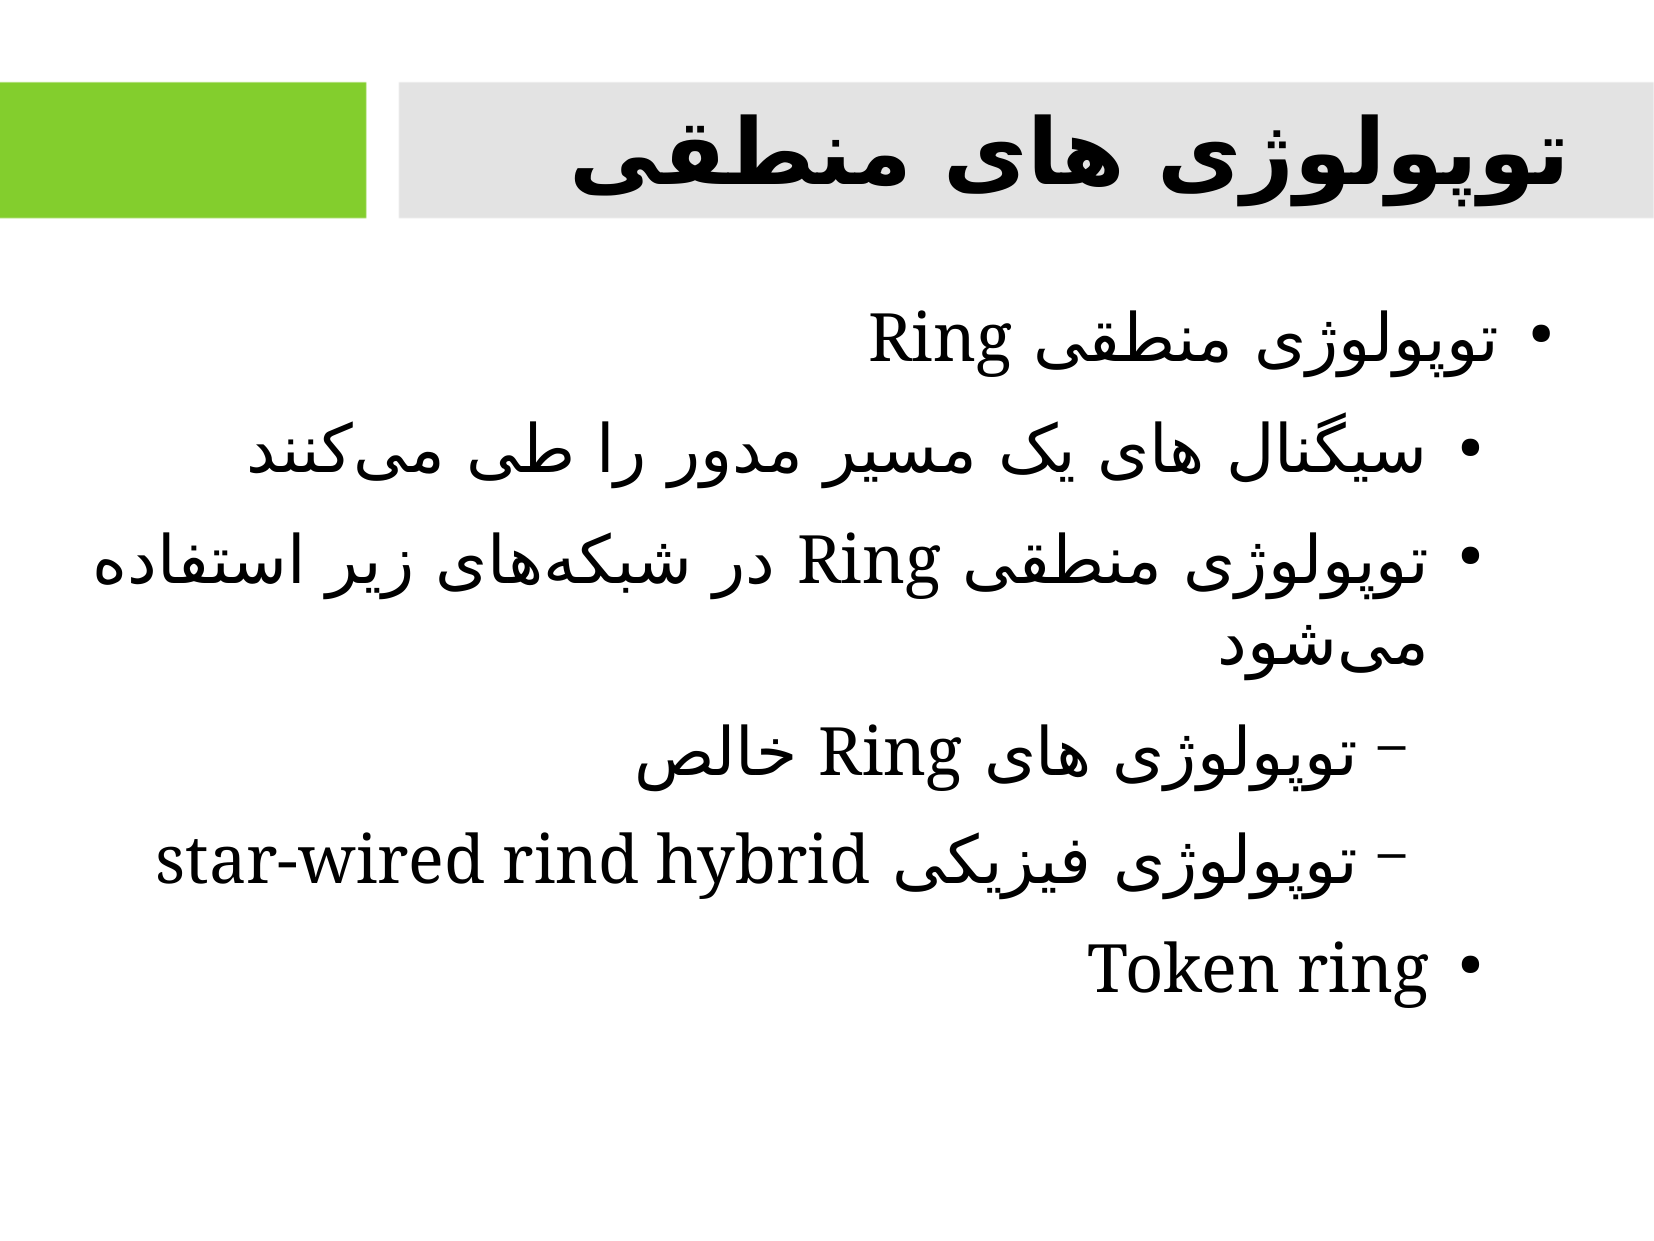

# توپولوژی های منطقی
توپولوژی منطقی Ring
سیگنال های یک مسیر مدور را طی می‌کنند
توپولوژی منطقی Ring در شبکه‌های زیر استفاده می‌شود
توپولوژی های Ring خالص
توپولوژی فیزیکی star-wired rind hybrid
Token ring